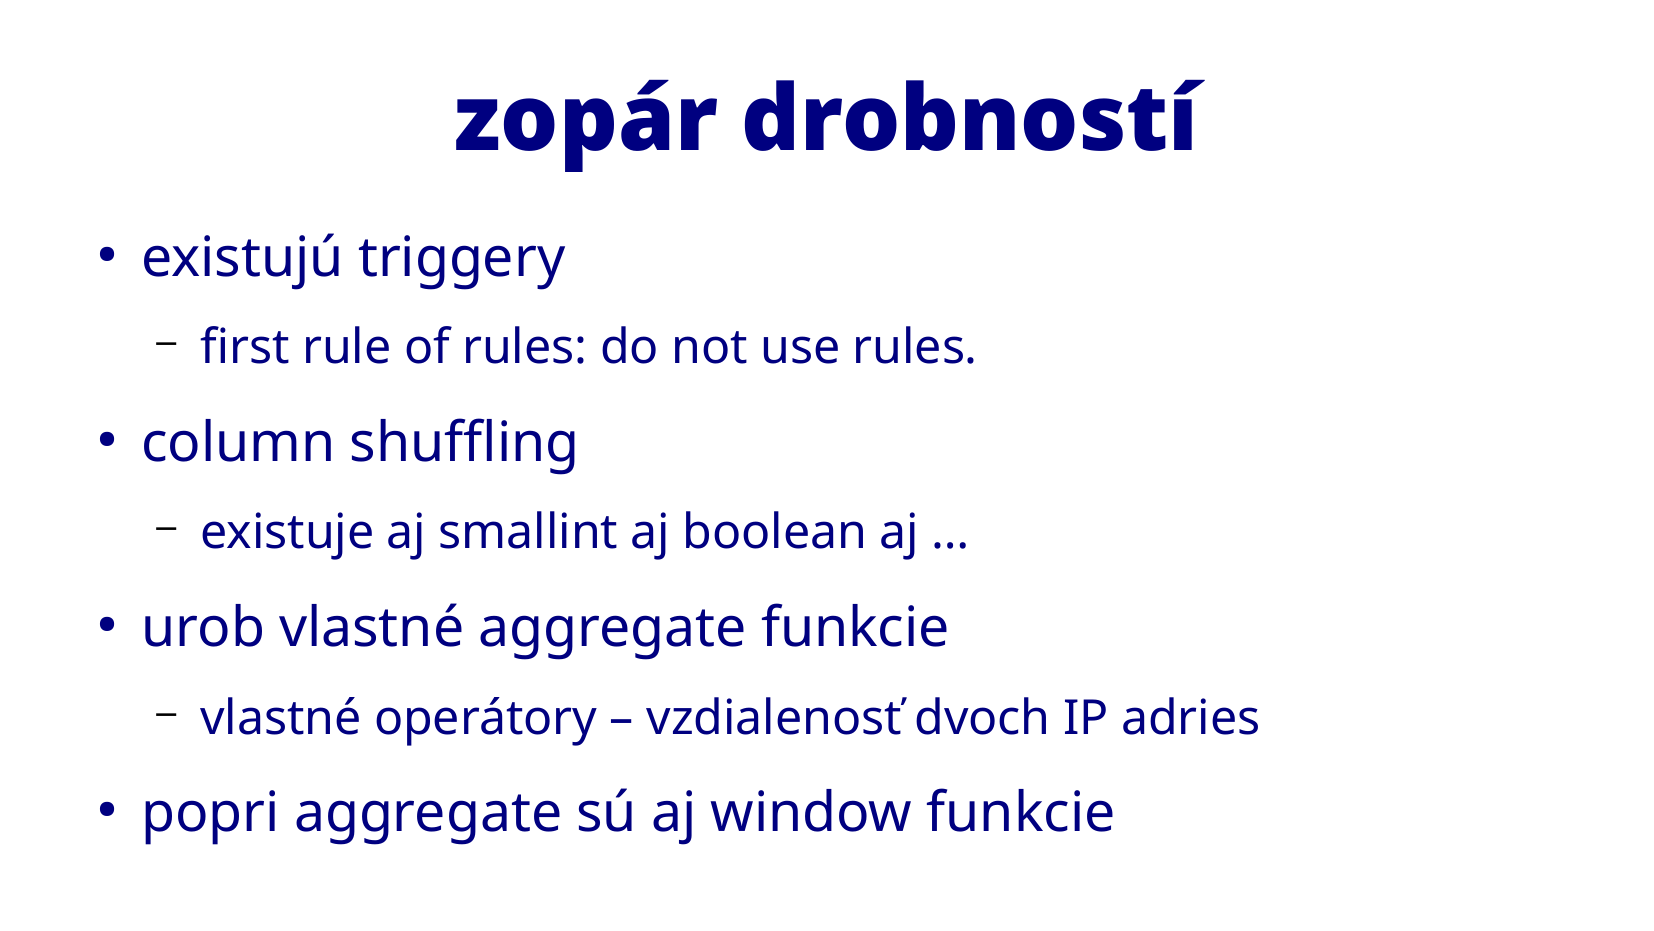

# zopár drobností
existujú triggery
first rule of rules: do not use rules.
column shuffling
existuje aj smallint aj boolean aj …
urob vlastné aggregate funkcie
vlastné operátory – vzdialenosť dvoch IP adries
popri aggregate sú aj window funkcie